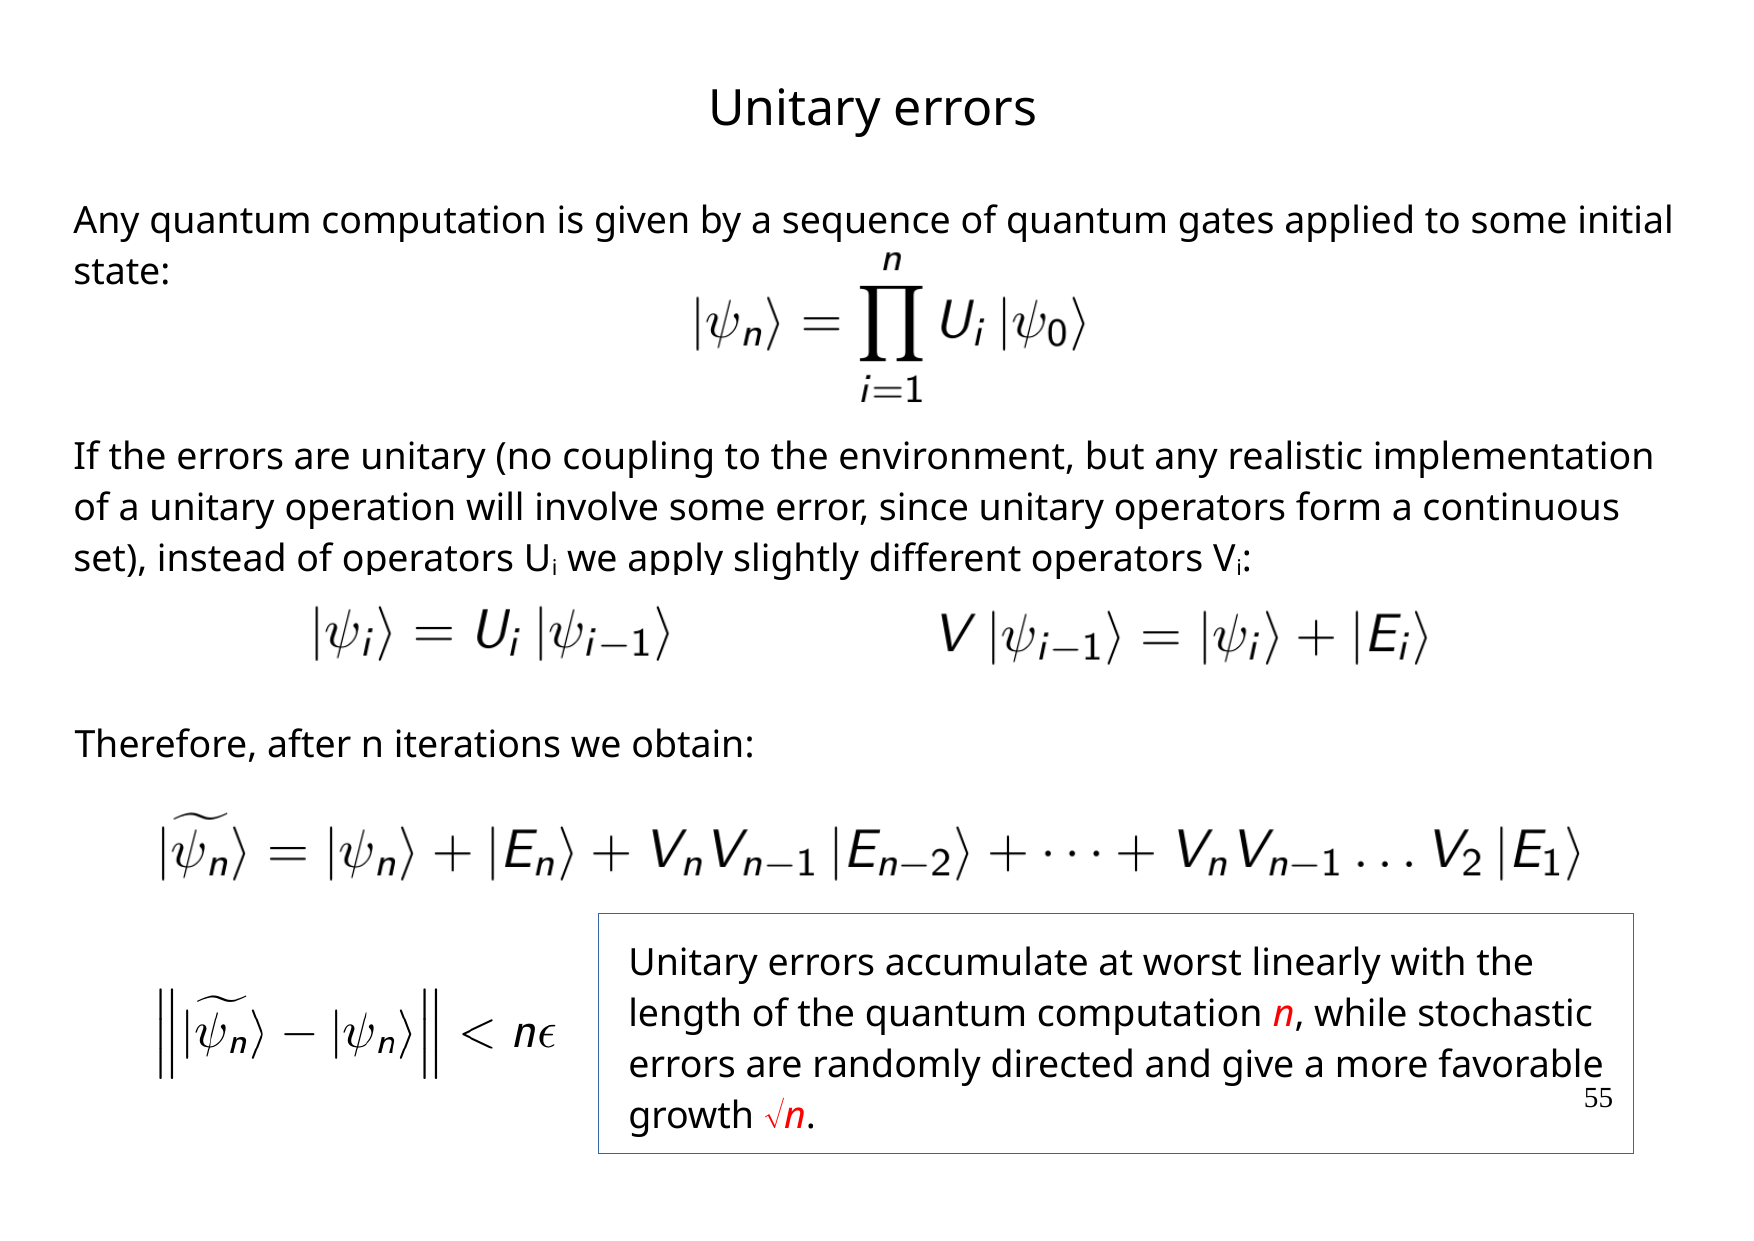

Unitary errors
Any quantum computation is given by a sequence of quantum gates applied to some initial state:
If the errors are unitary (no coupling to the environment, but any realistic implementation of a unitary operation will involve some error, since unitary operators form a continuous set), instead of operators Ui we apply slightly different operators Vi:
Therefore, after n iterations we obtain:
Unitary errors accumulate at worst linearly with the
length of the quantum computation n, while stochastic
errors are randomly directed and give a more favorable
growth √n.
55